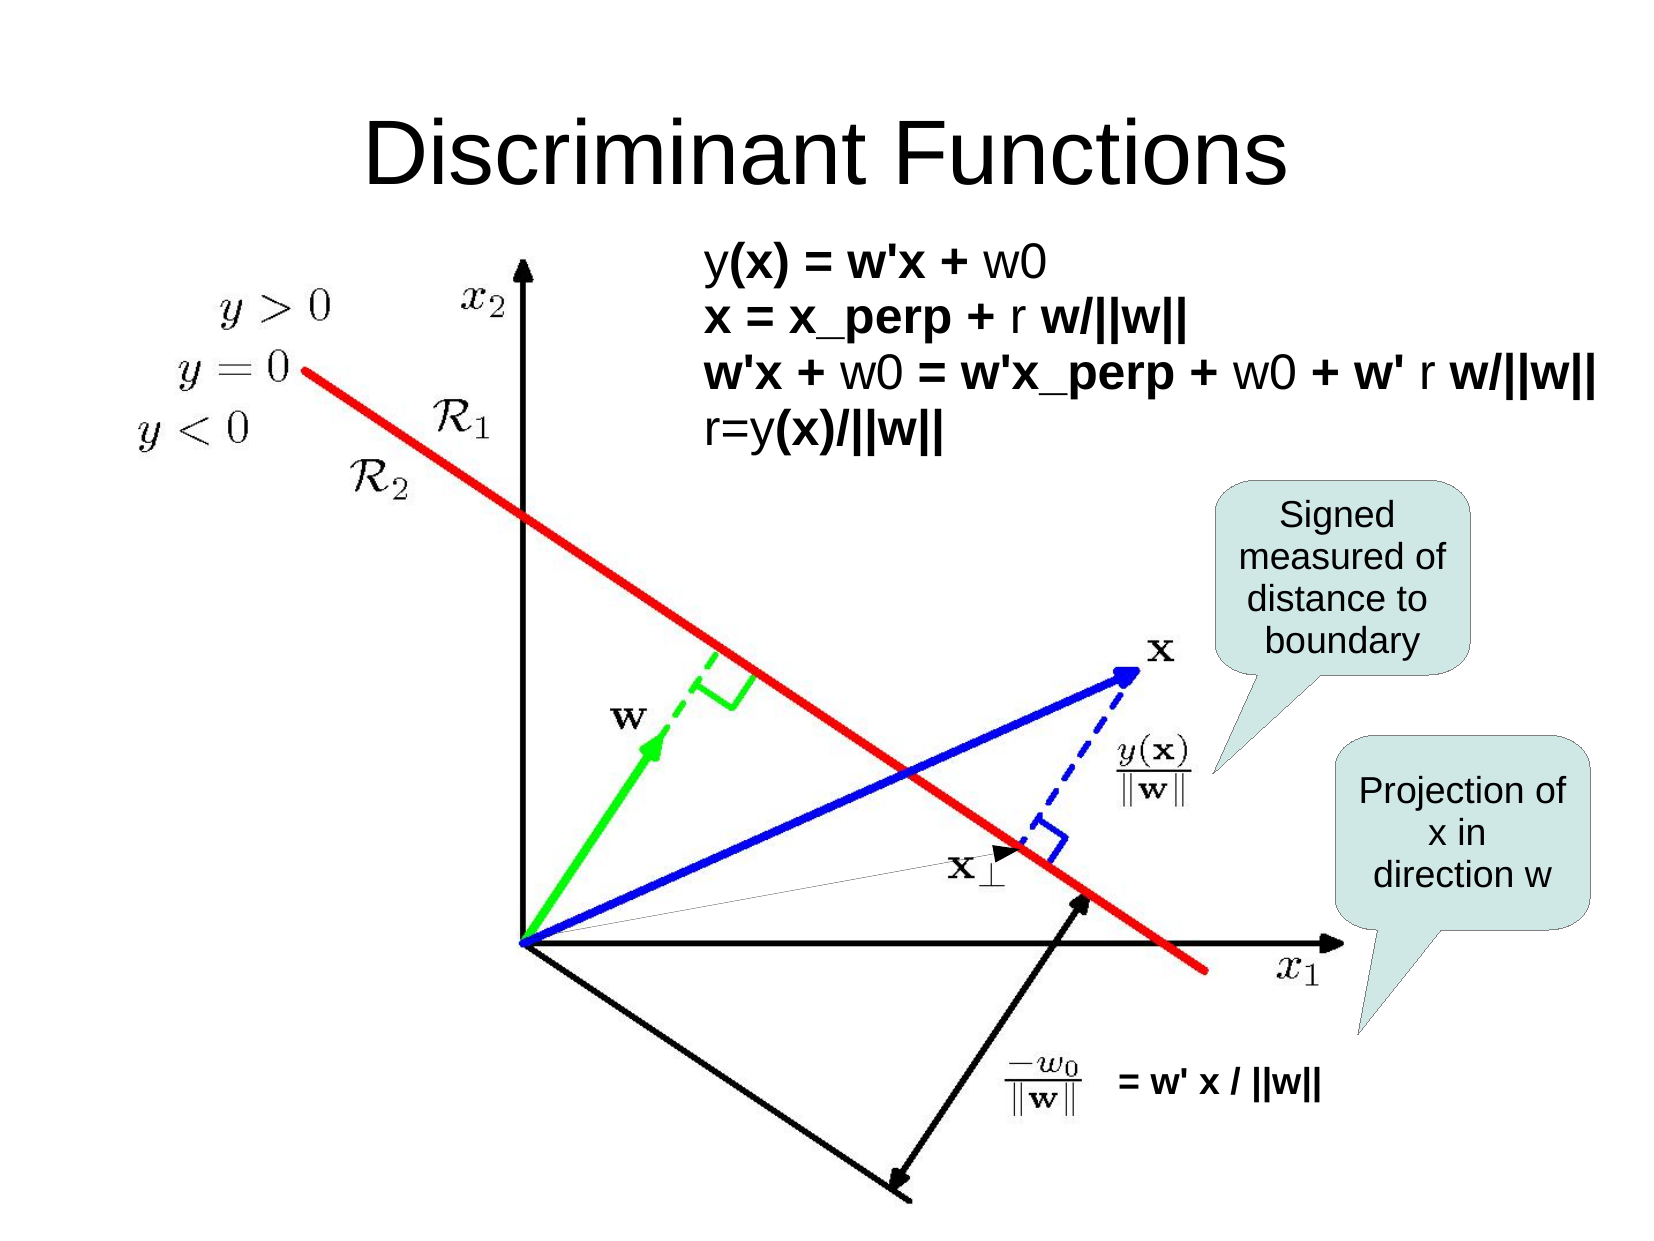

# Discriminant Functions
y(x) = w'x + w0
x = x_perp + r w/||w||
w'x + w0 = w'x_perp + w0 + w' r w/||w||
r=y(x)/||w||
Signed
measured of
distance to
boundary
Projection of
x in
direction w
= w' x / ||w||